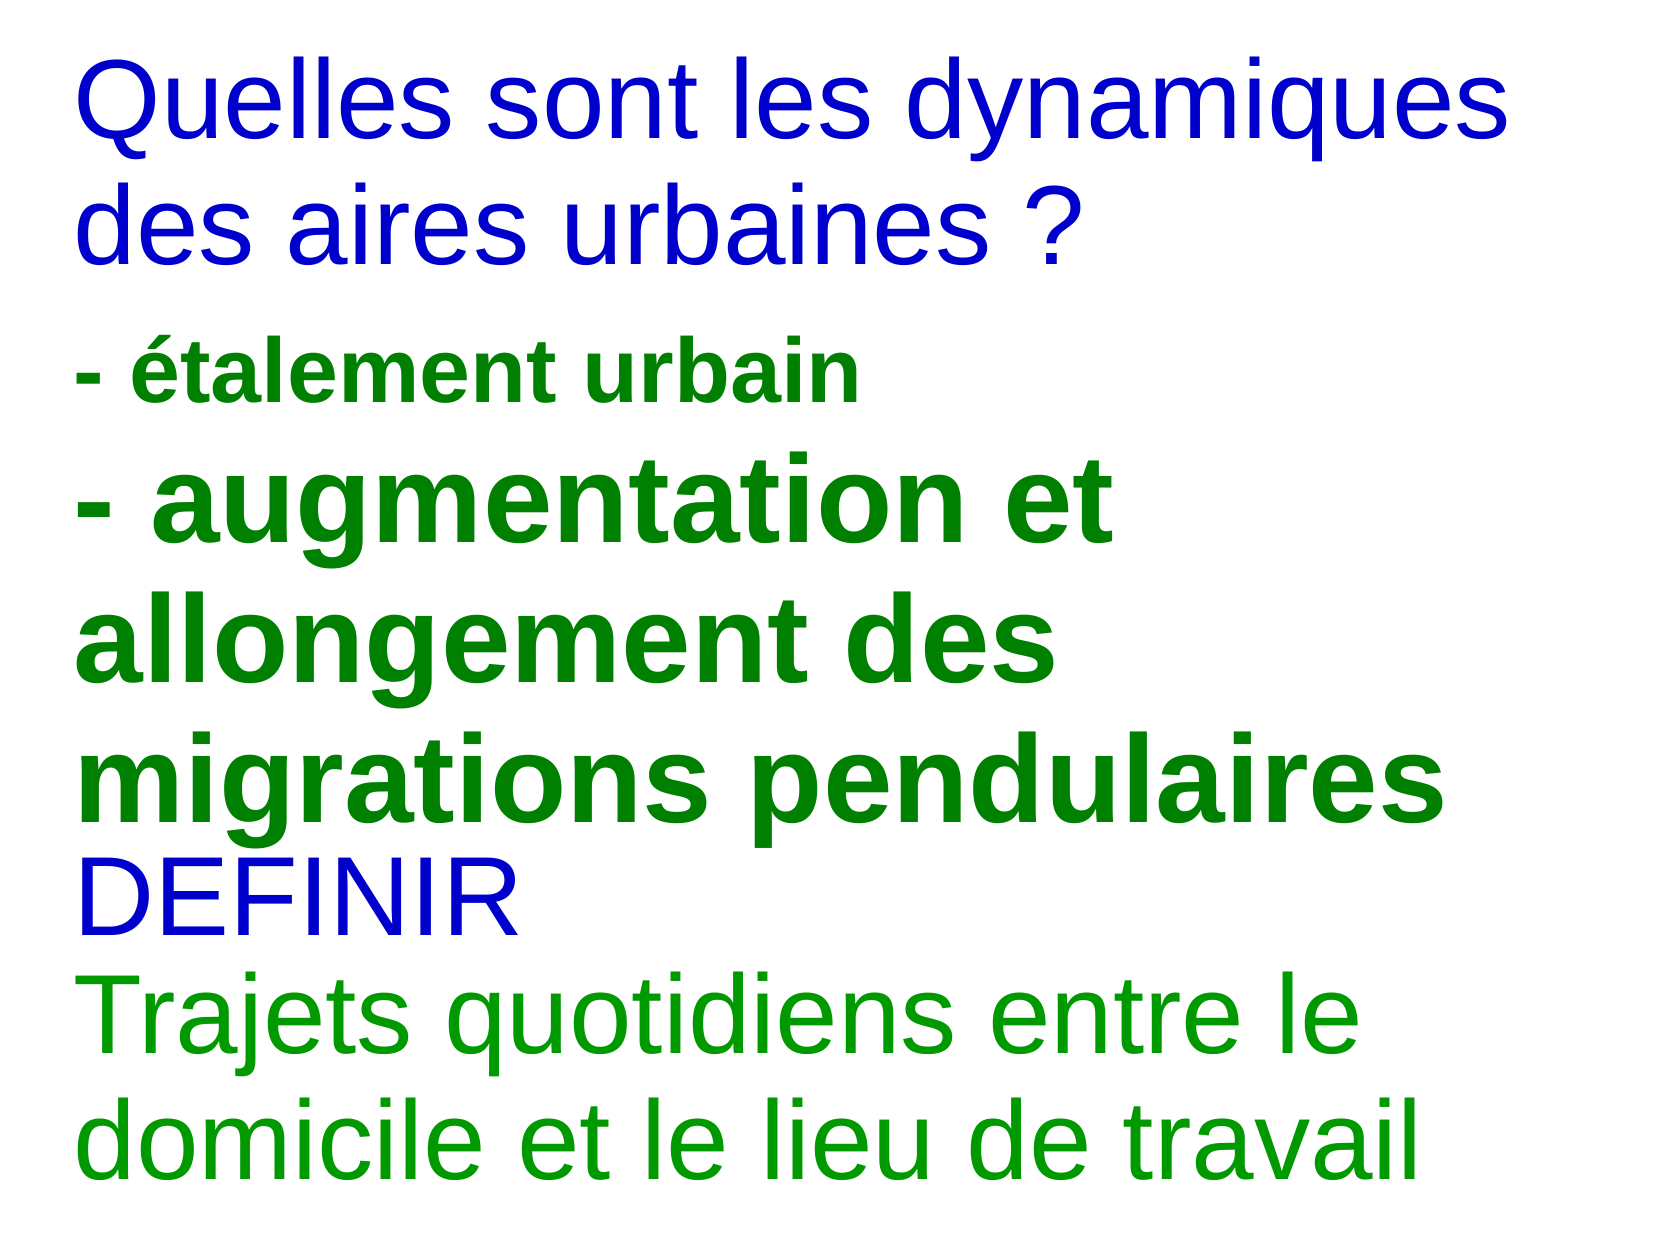

Quelles sont les dynamiques des aires urbaines ?
- étalement urbain
- augmentation et allongement des migrations pendulaires
DEFINIR
Trajets quotidiens entre le domicile et le lieu de travail